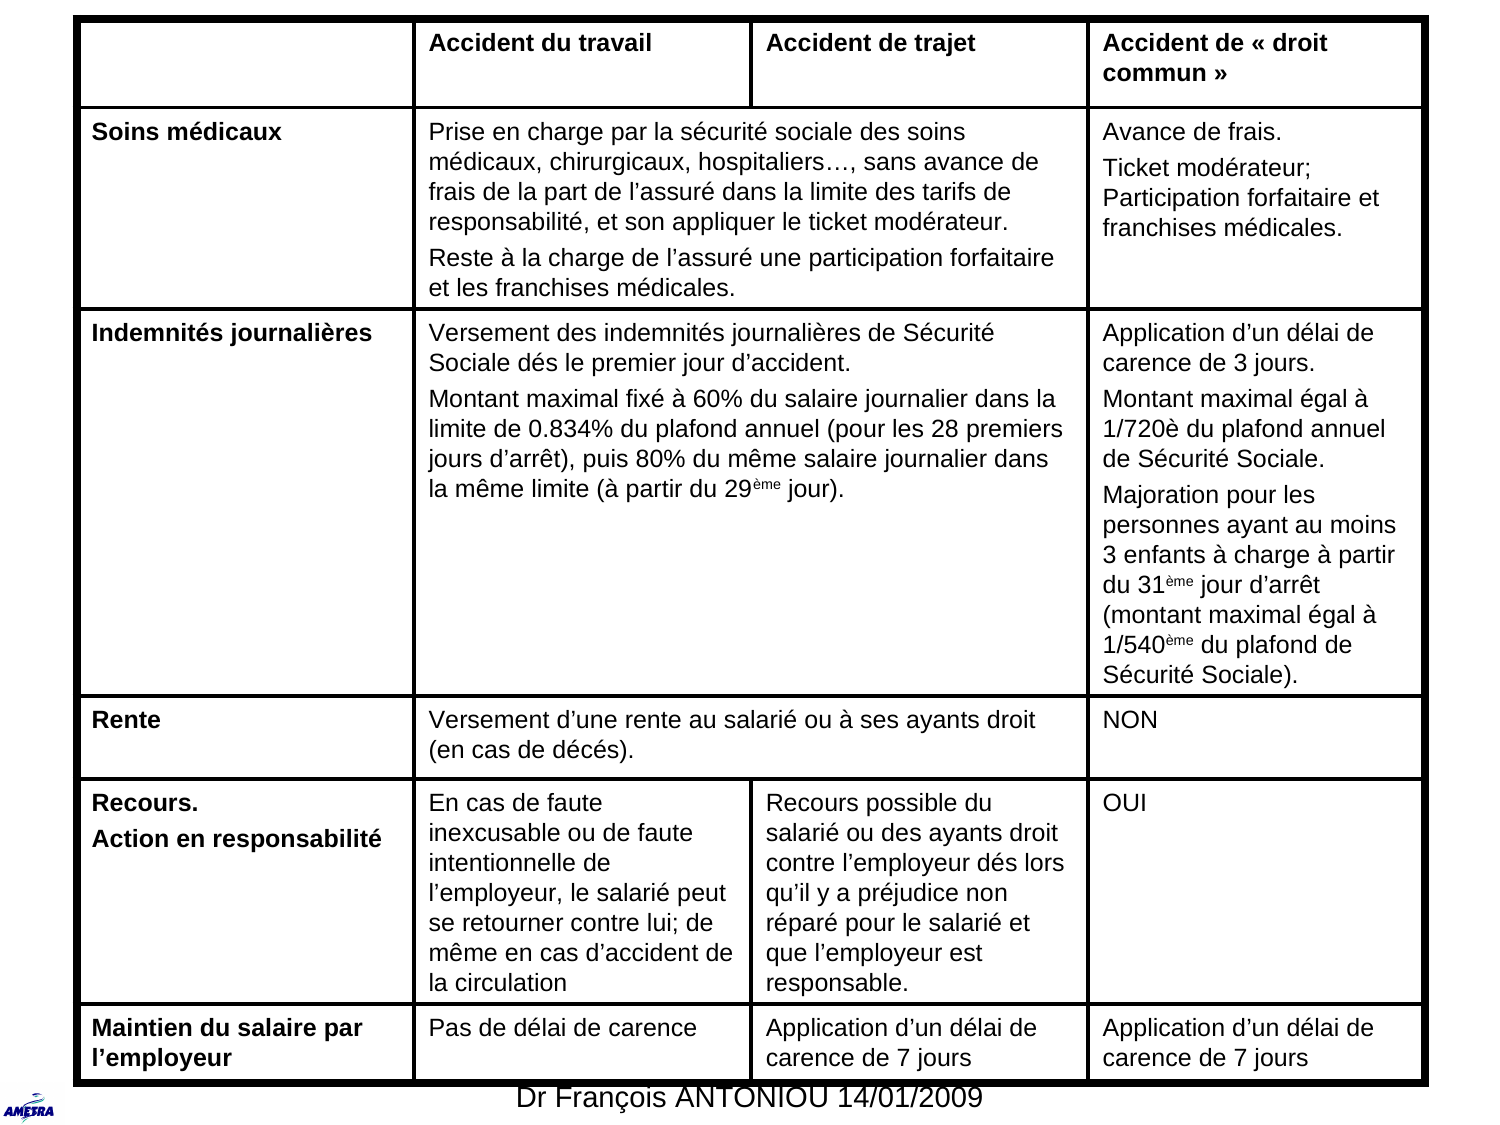

| | Accident du travail | Accident de trajet | Accident de « droit commun » |
| --- | --- | --- | --- |
| Soins médicaux | Prise en charge par la sécurité sociale des soins médicaux, chirurgicaux, hospitaliers…, sans avance de frais de la part de l’assuré dans la limite des tarifs de responsabilité, et son appliquer le ticket modérateur. Reste à la charge de l’assuré une participation forfaitaire et les franchises médicales. | | Avance de frais. Ticket modérateur; Participation forfaitaire et franchises médicales. |
| Indemnités journalières | Versement des indemnités journalières de Sécurité Sociale dés le premier jour d’accident. Montant maximal fixé à 60% du salaire journalier dans la limite de 0.834% du plafond annuel (pour les 28 premiers jours d’arrêt), puis 80% du même salaire journalier dans la même limite (à partir du 29ème jour). | | Application d’un délai de carence de 3 jours. Montant maximal égal à 1/720è du plafond annuel de Sécurité Sociale. Majoration pour les personnes ayant au moins 3 enfants à charge à partir du 31ème jour d’arrêt (montant maximal égal à 1/540ème du plafond de Sécurité Sociale). |
| Rente | Versement d’une rente au salarié ou à ses ayants droit (en cas de décés). | | NON |
| Recours. Action en responsabilité | En cas de faute inexcusable ou de faute intentionnelle de l’employeur, le salarié peut se retourner contre lui; de même en cas d’accident de la circulation | Recours possible du salarié ou des ayants droit contre l’employeur dés lors qu’il y a préjudice non réparé pour le salarié et que l’employeur est responsable. | OUI |
| Maintien du salaire par l’employeur | Pas de délai de carence | Application d’un délai de carence de 7 jours | Application d’un délai de carence de 7 jours |
Dr François ANTONIOU 14/01/2009